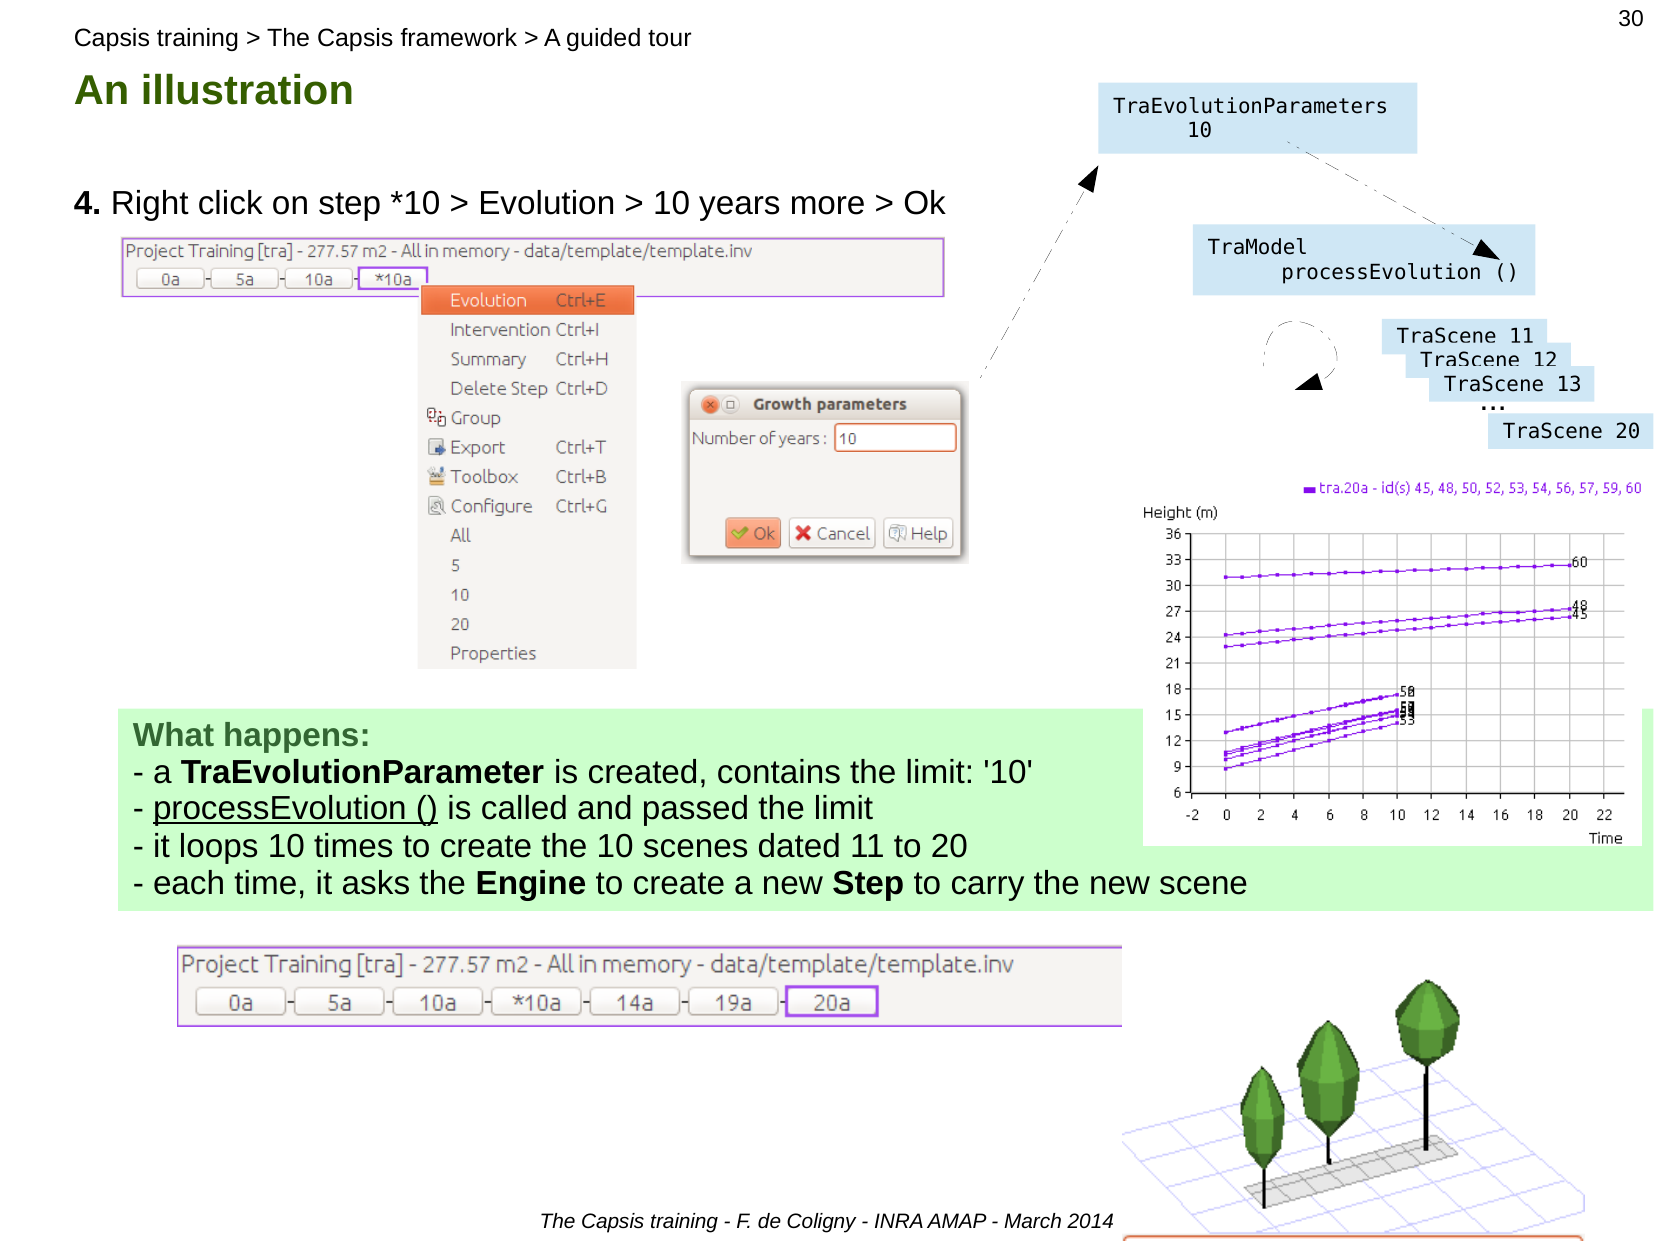

30
Capsis training > The Capsis framework > A guided tour
An illustration
TraEvolutionParameters
	10
4. Right click on step *10 > Evolution > 10 years more > Ok
TraModel
	processEvolution ()
TraScene 11
TraScene 12
TraScene 13
...
TraScene 20
What happens:
- a TraEvolutionParameter is created, contains the limit: '10'
- processEvolution () is called and passed the limit
- it loops 10 times to create the 10 scenes dated 11 to 20
- each time, it asks the Engine to create a new Step to carry the new scene
The Capsis training - F. de Coligny - INRA AMAP - March 2014